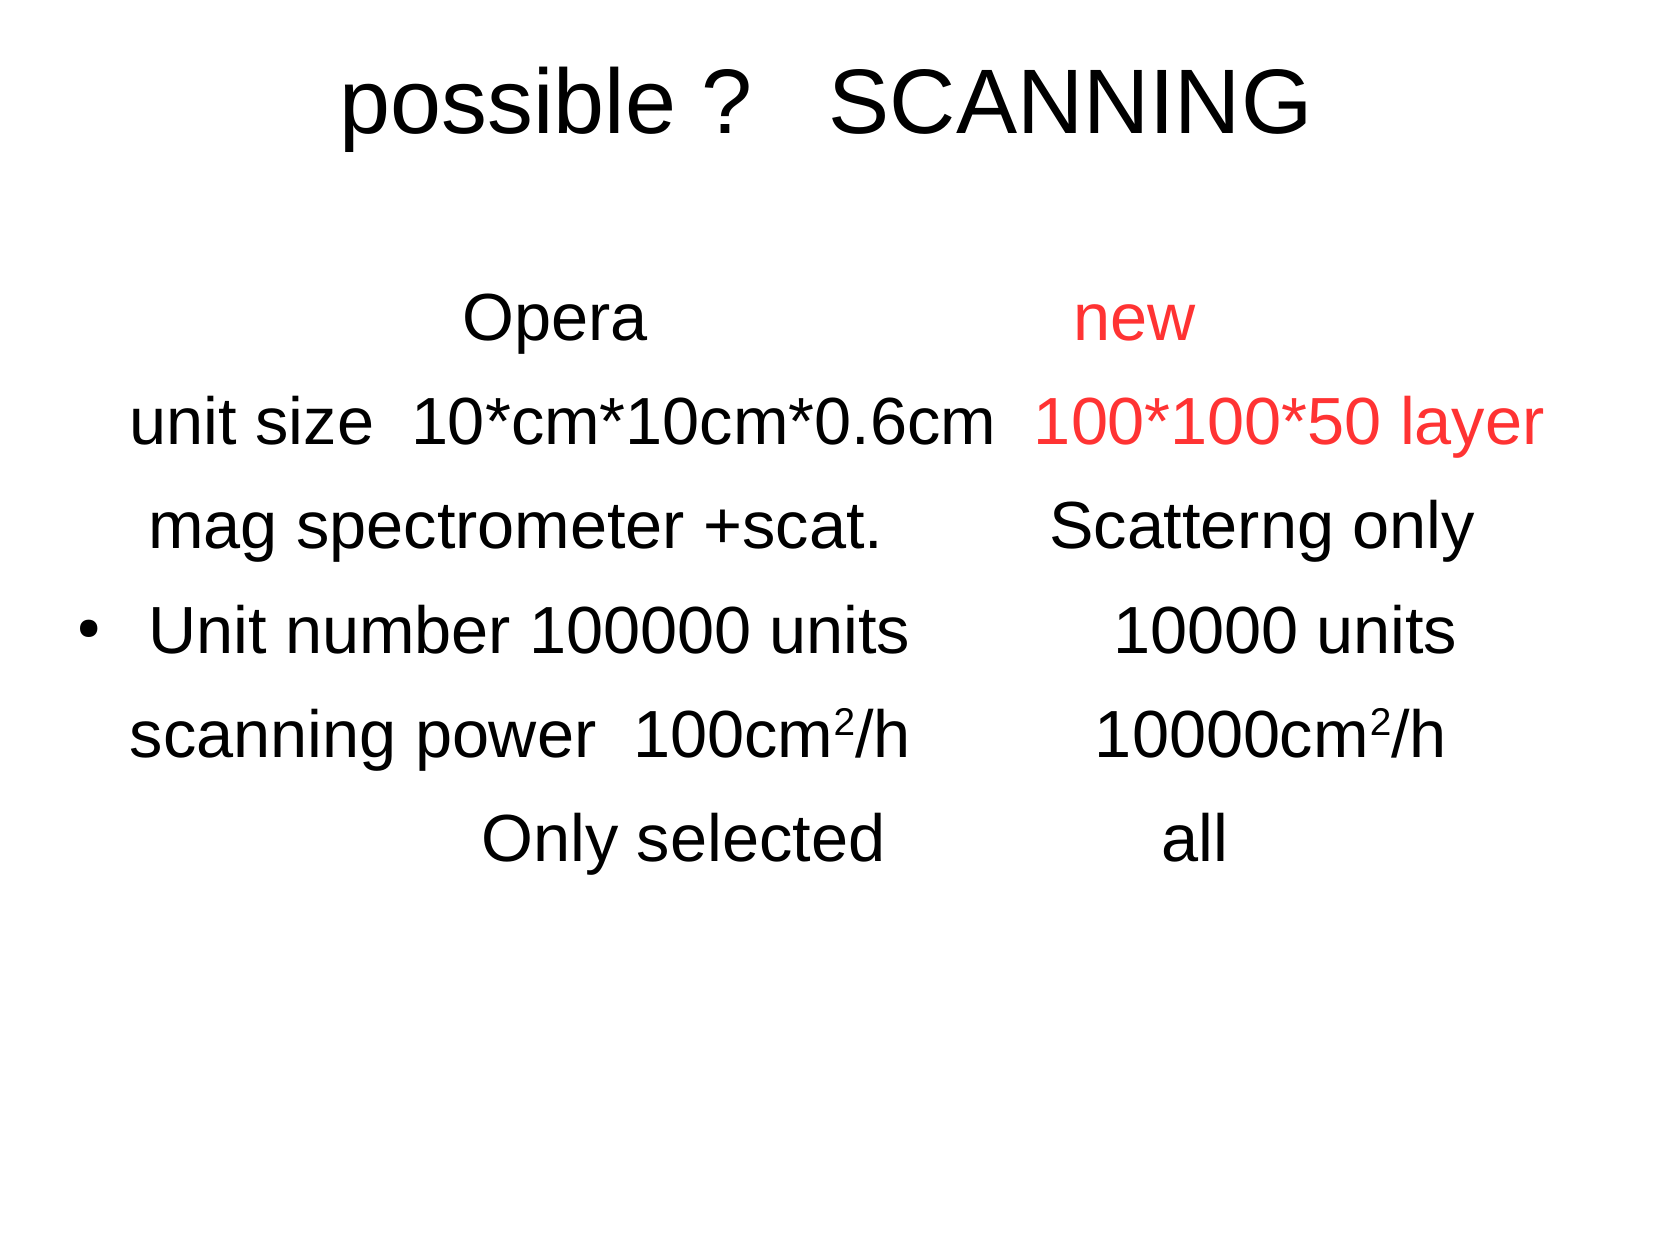

# possible ? SCANNING
 Opera new
unit size 10*cm*10cm*0.6cm 100*100*50 layer
 mag spectrometer +scat. Scatterng only
 Unit number 100000 units 10000 units
scanning power 100cm2/h 10000cm2/h
 Only selected all